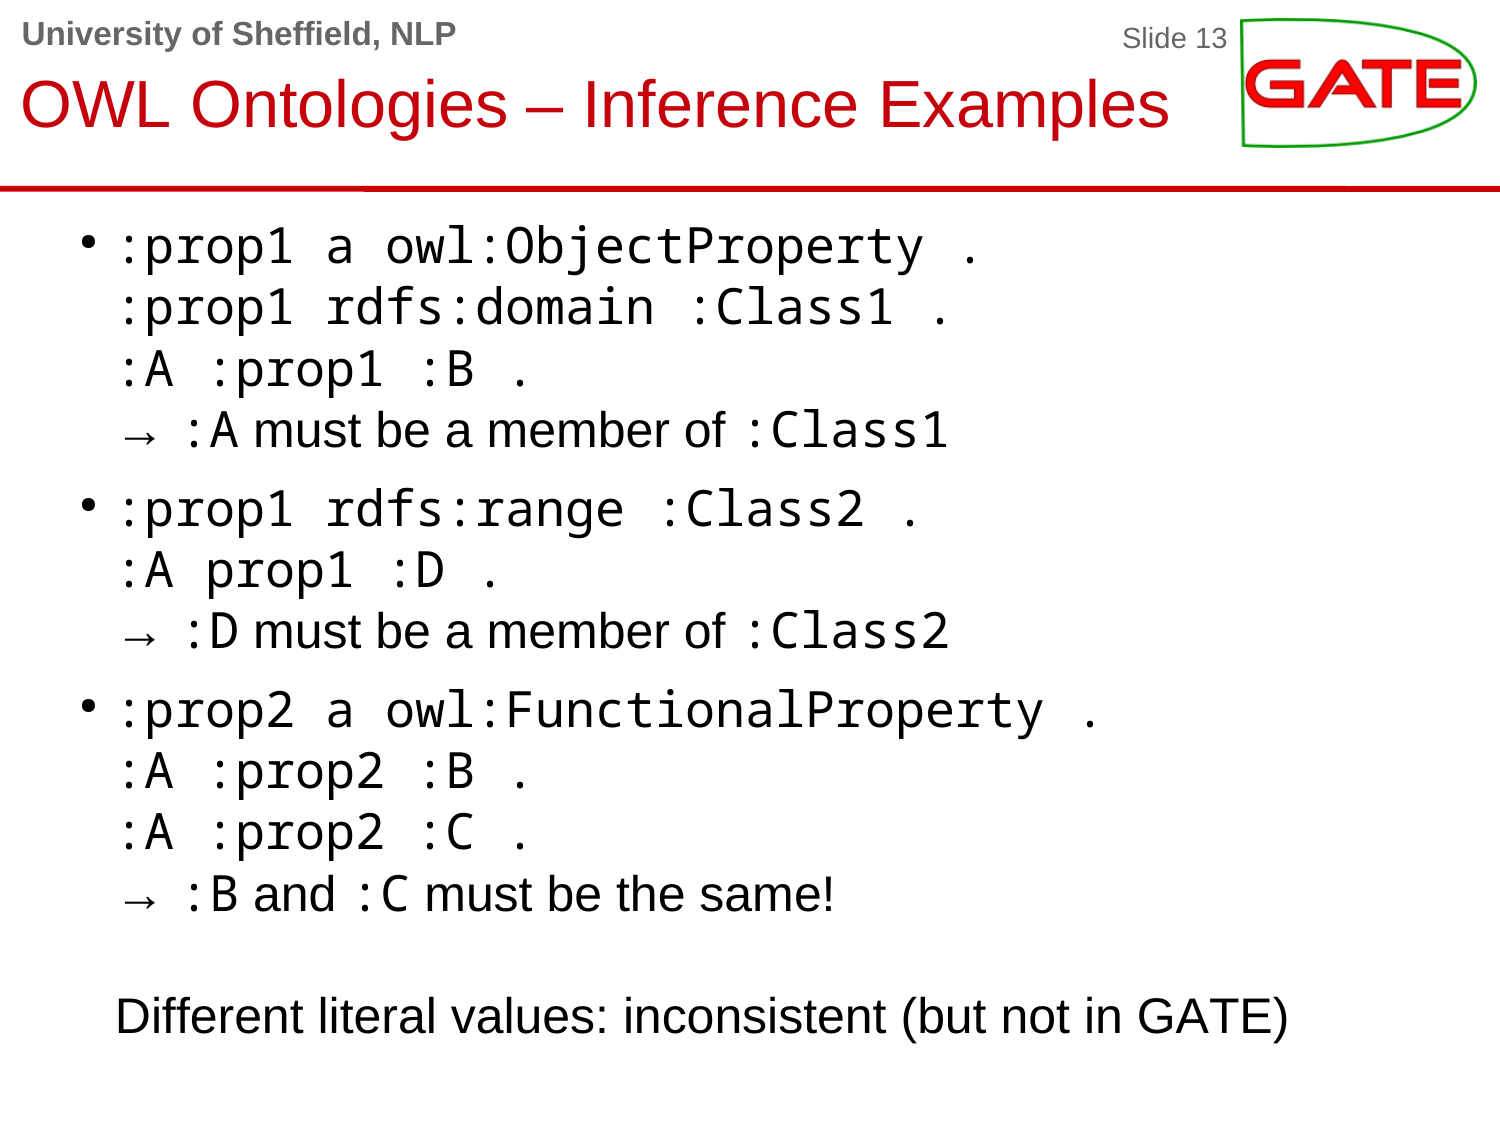

13
# OWL Ontologies – Inference Examples
:prop1 a owl:ObjectProperty .
:prop1 rdfs:domain :Class1 .
:A :prop1 :B .
→ :A must be a member of :Class1
:prop1 rdfs:range :Class2 .
:A prop1 :D .
→ :D must be a member of :Class2
:prop2 a owl:FunctionalProperty .
:A :prop2 :B .
:A :prop2 :C .
→ :B and :C must be the same!
Different literal values: inconsistent (but not in GATE)